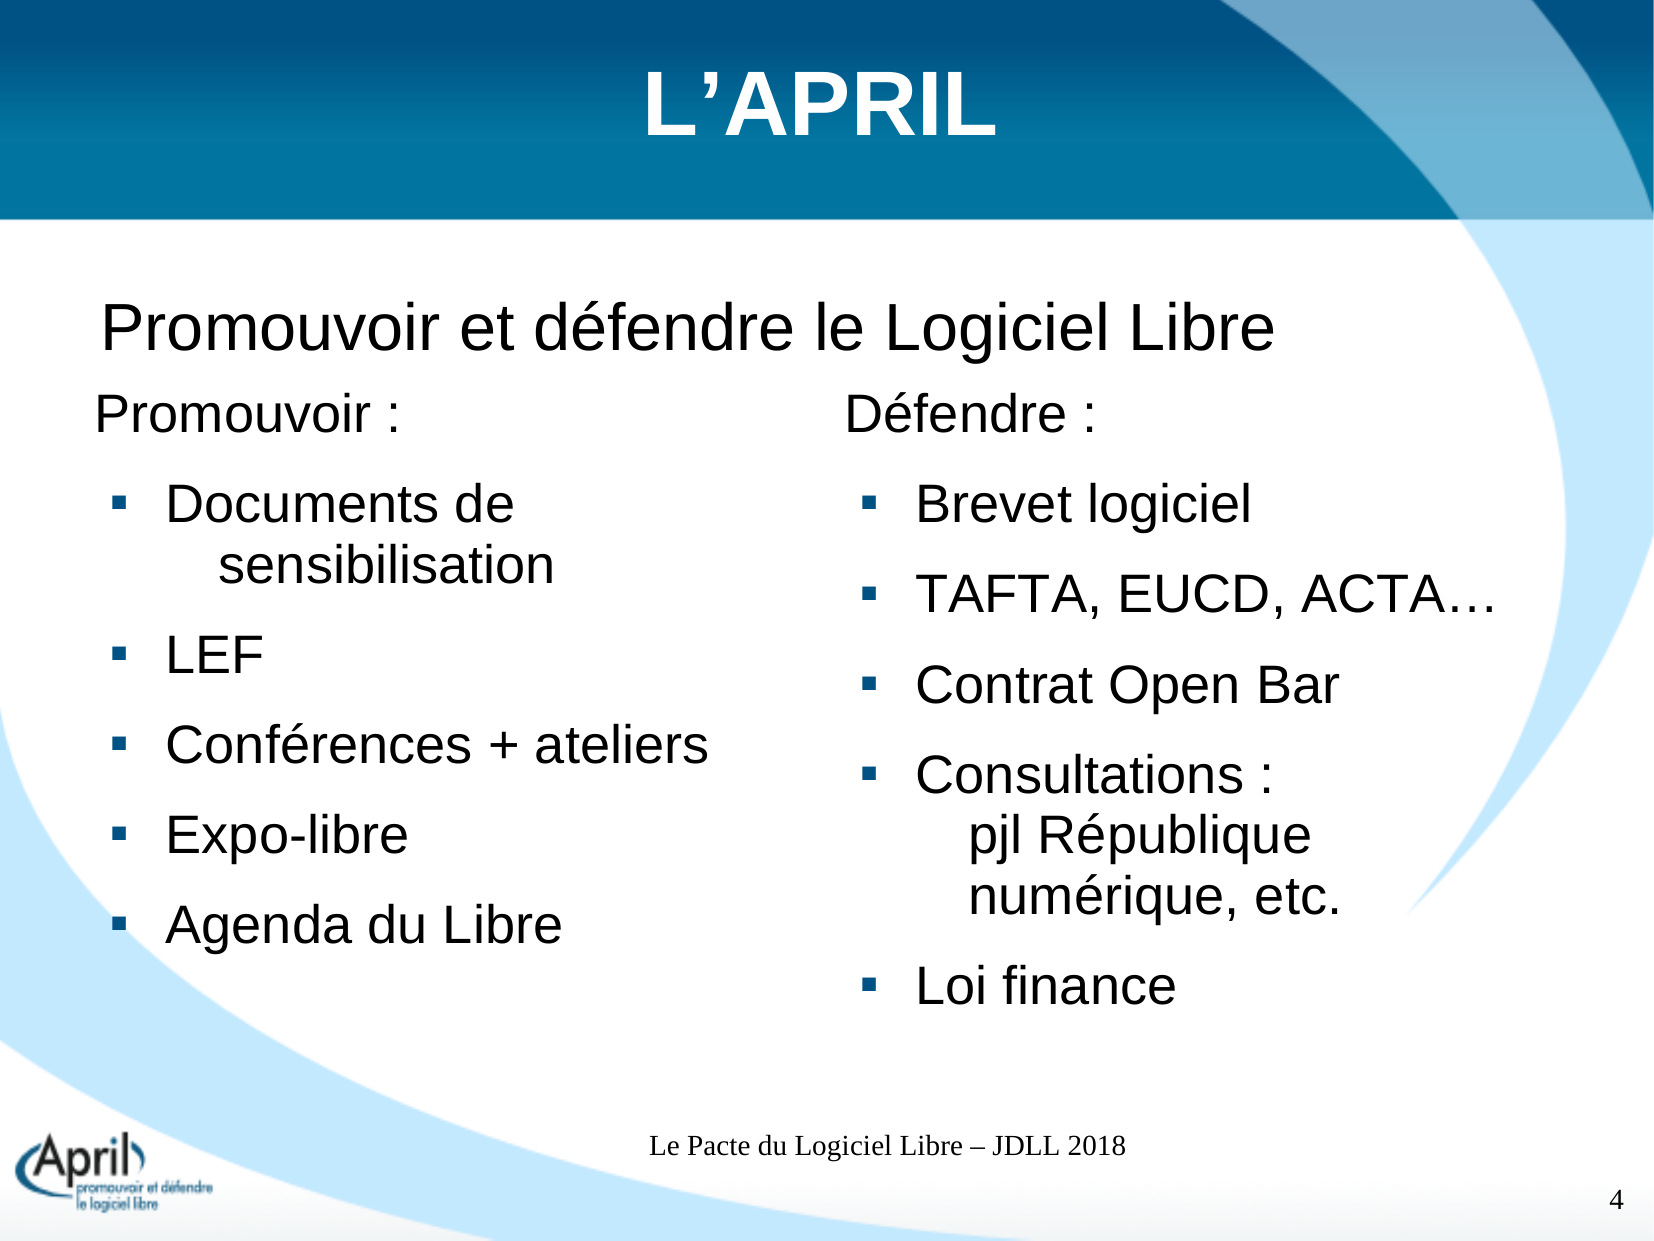

# L’APRIL
Promouvoir et défendre le Logiciel Libre
Promouvoir :
Documents de sensibilisation
LEF
Conférences + ateliers
Expo-libre
Agenda du Libre
Défendre :
Brevet logiciel
TAFTA, EUCD, ACTA…
Contrat Open Bar
Consultations :
pjl République numérique, etc.
Loi finance
Le Pacte du Logiciel Libre – JDLL 2018
4